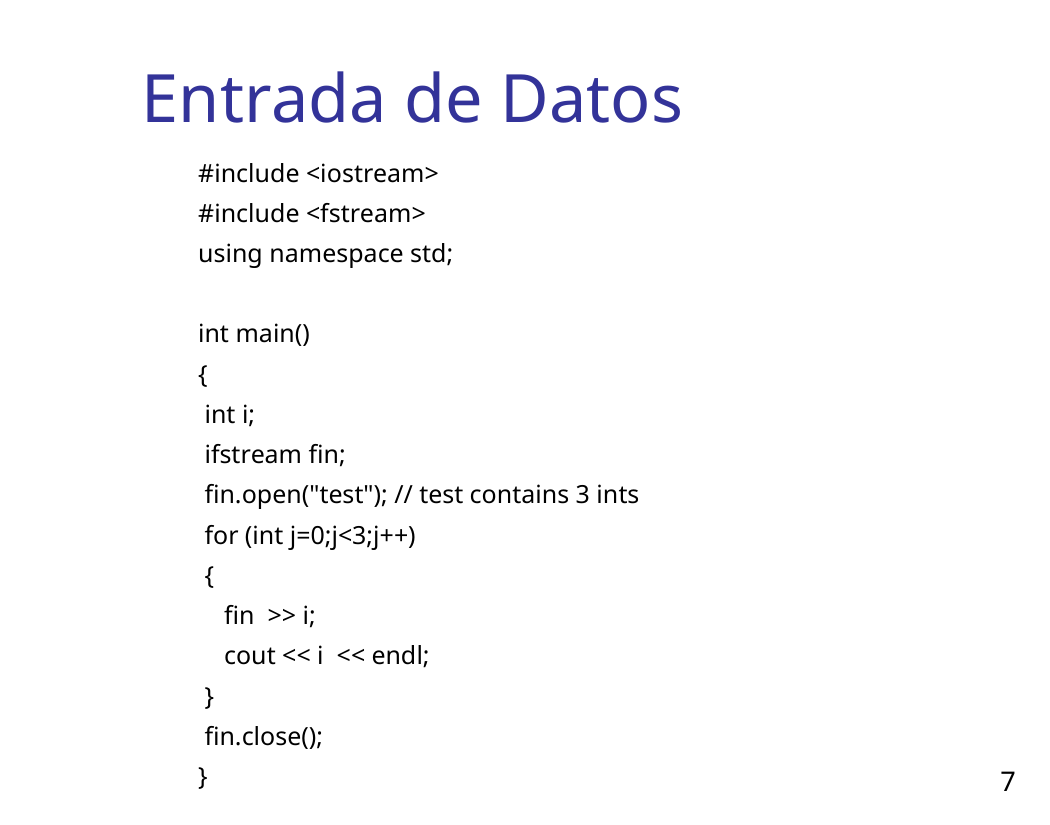

# Entrada de Datos
#include <iostream>
#include <fstream>
using namespace std;
int main()
{
 int i;
 ifstream fin;
 fin.open("test"); // test contains 3 ints
 for (int j=0;j<3;j++)
 {
 fin >> i;
 cout << i << endl;
 }
 fin.close();
}
7